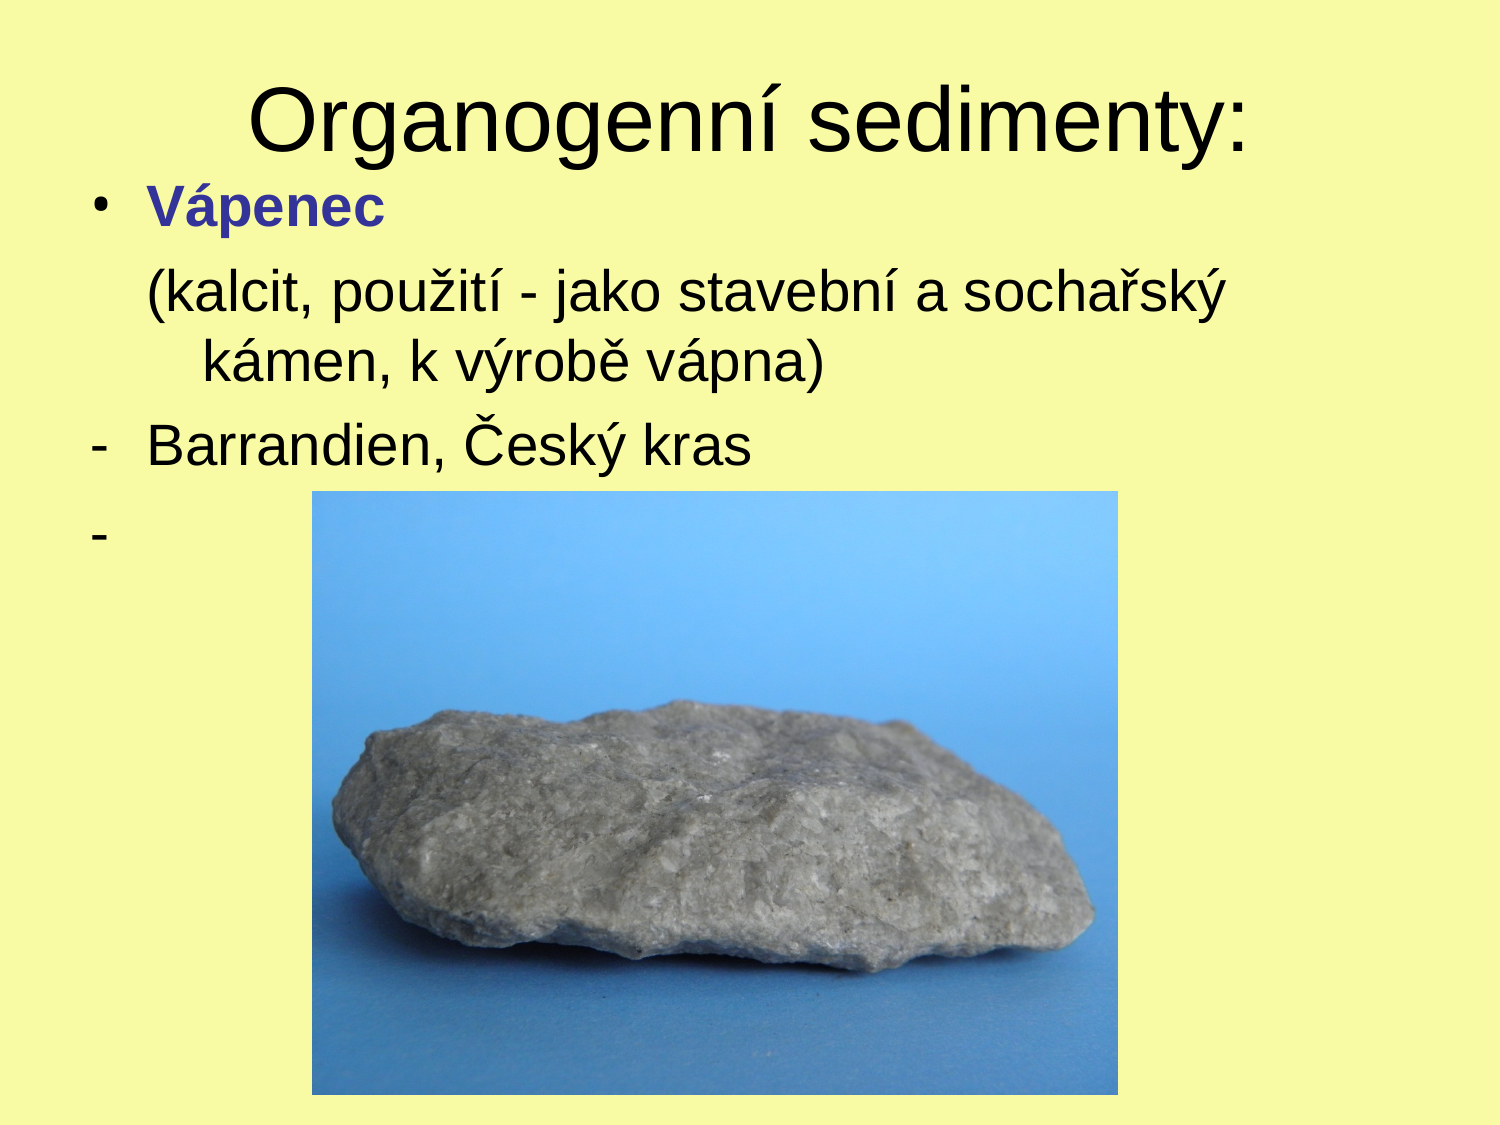

# Organogenní sedimenty:
Vápenec
(kalcit, použití - jako stavební a sochařský kámen, k výrobě vápna)
Barrandien, Český kras